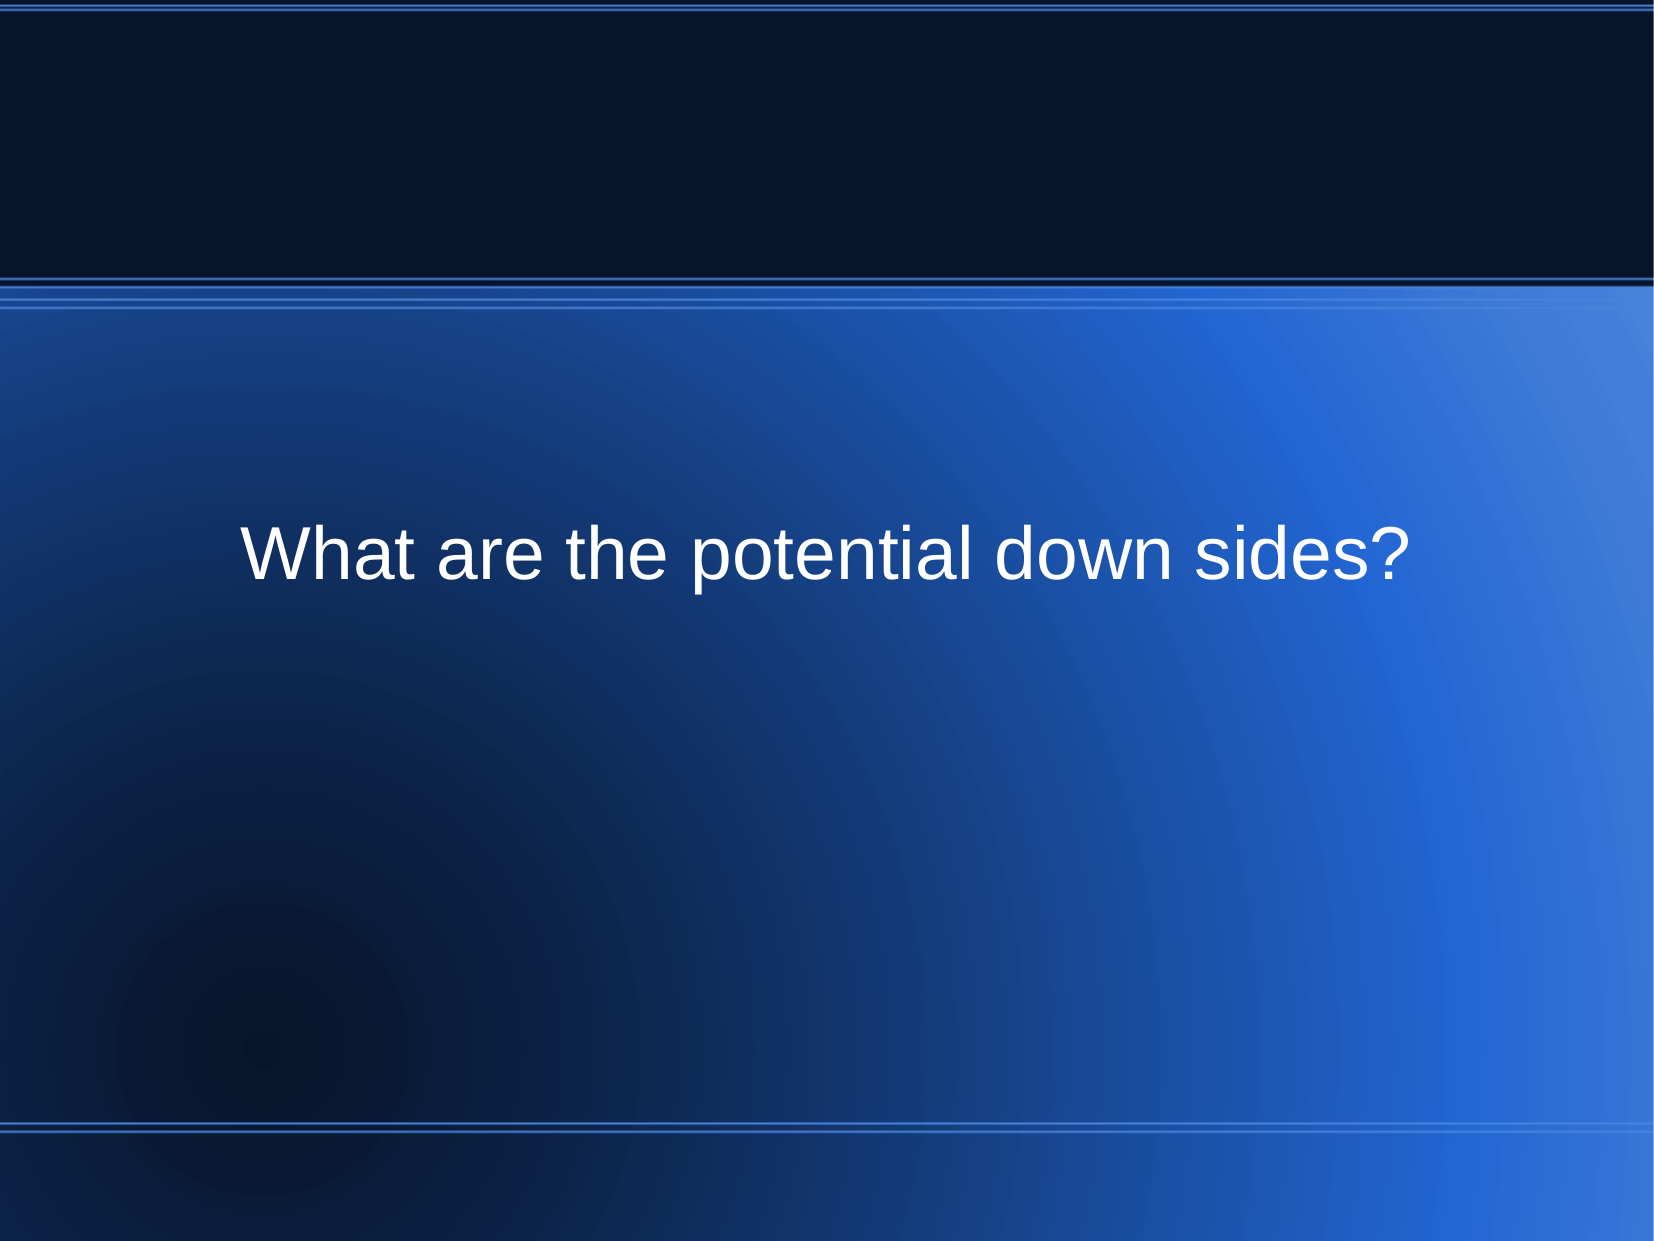

# What are the potential down sides?